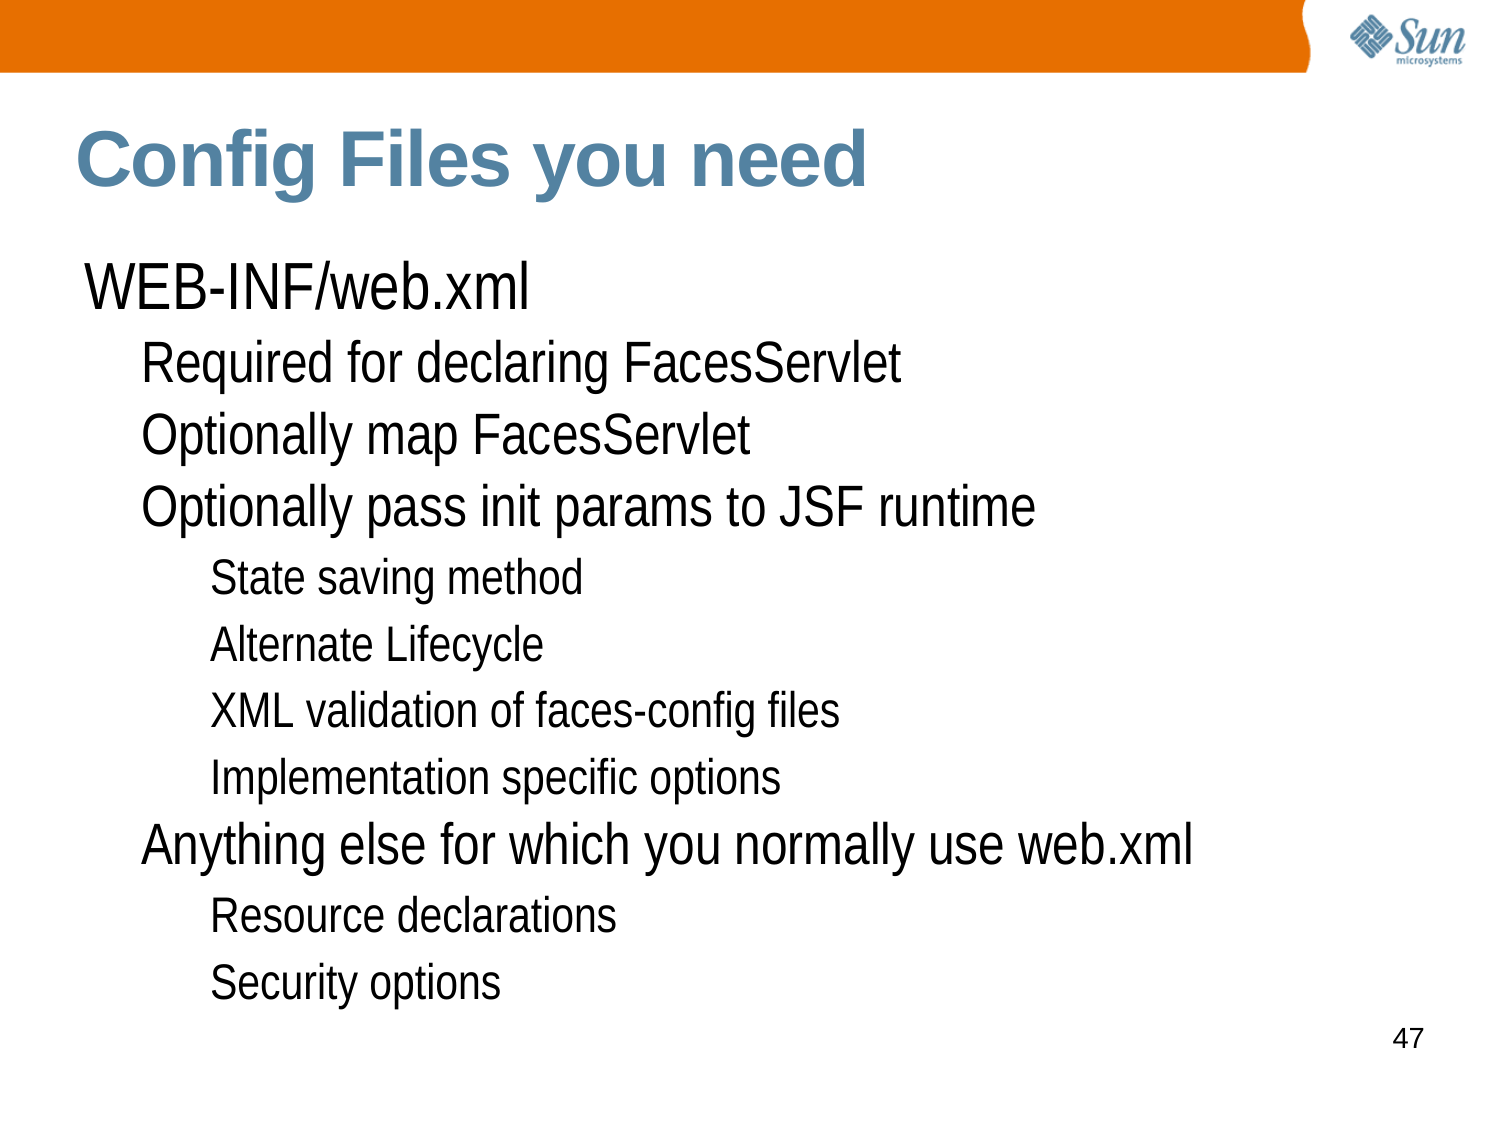

# Config Files you need
WEB-INF/web.xml
Required for declaring FacesServlet
Optionally map FacesServlet
Optionally pass init params to JSF runtime
State saving method
Alternate Lifecycle
XML validation of faces-config files
Implementation specific options
Anything else for which you normally use web.xml
Resource declarations
Security options
47